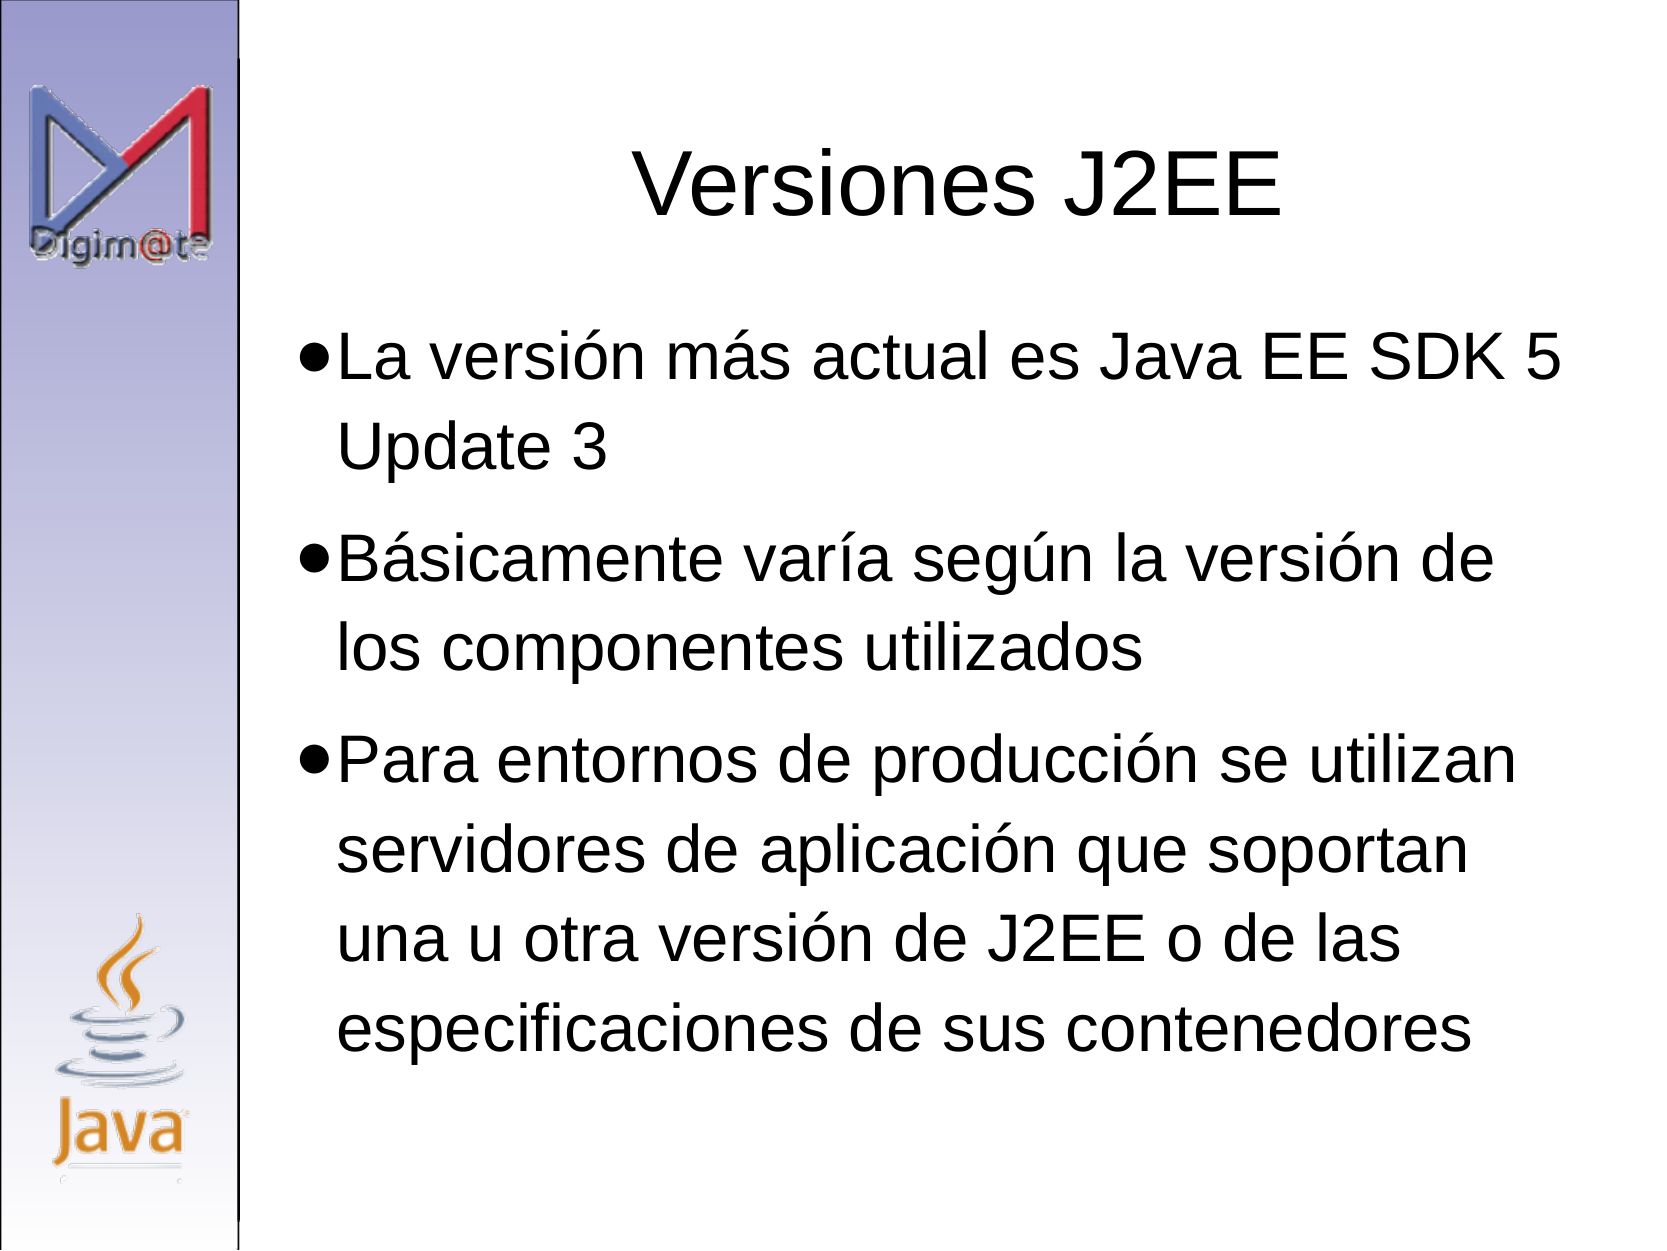

# Versiones J2EE
La versión más actual es Java EE SDK 5 Update 3
Básicamente varía según la versión de los componentes utilizados
Para entornos de producción se utilizan servidores de aplicación que soportan una u otra versión de J2EE o de las especificaciones de sus contenedores